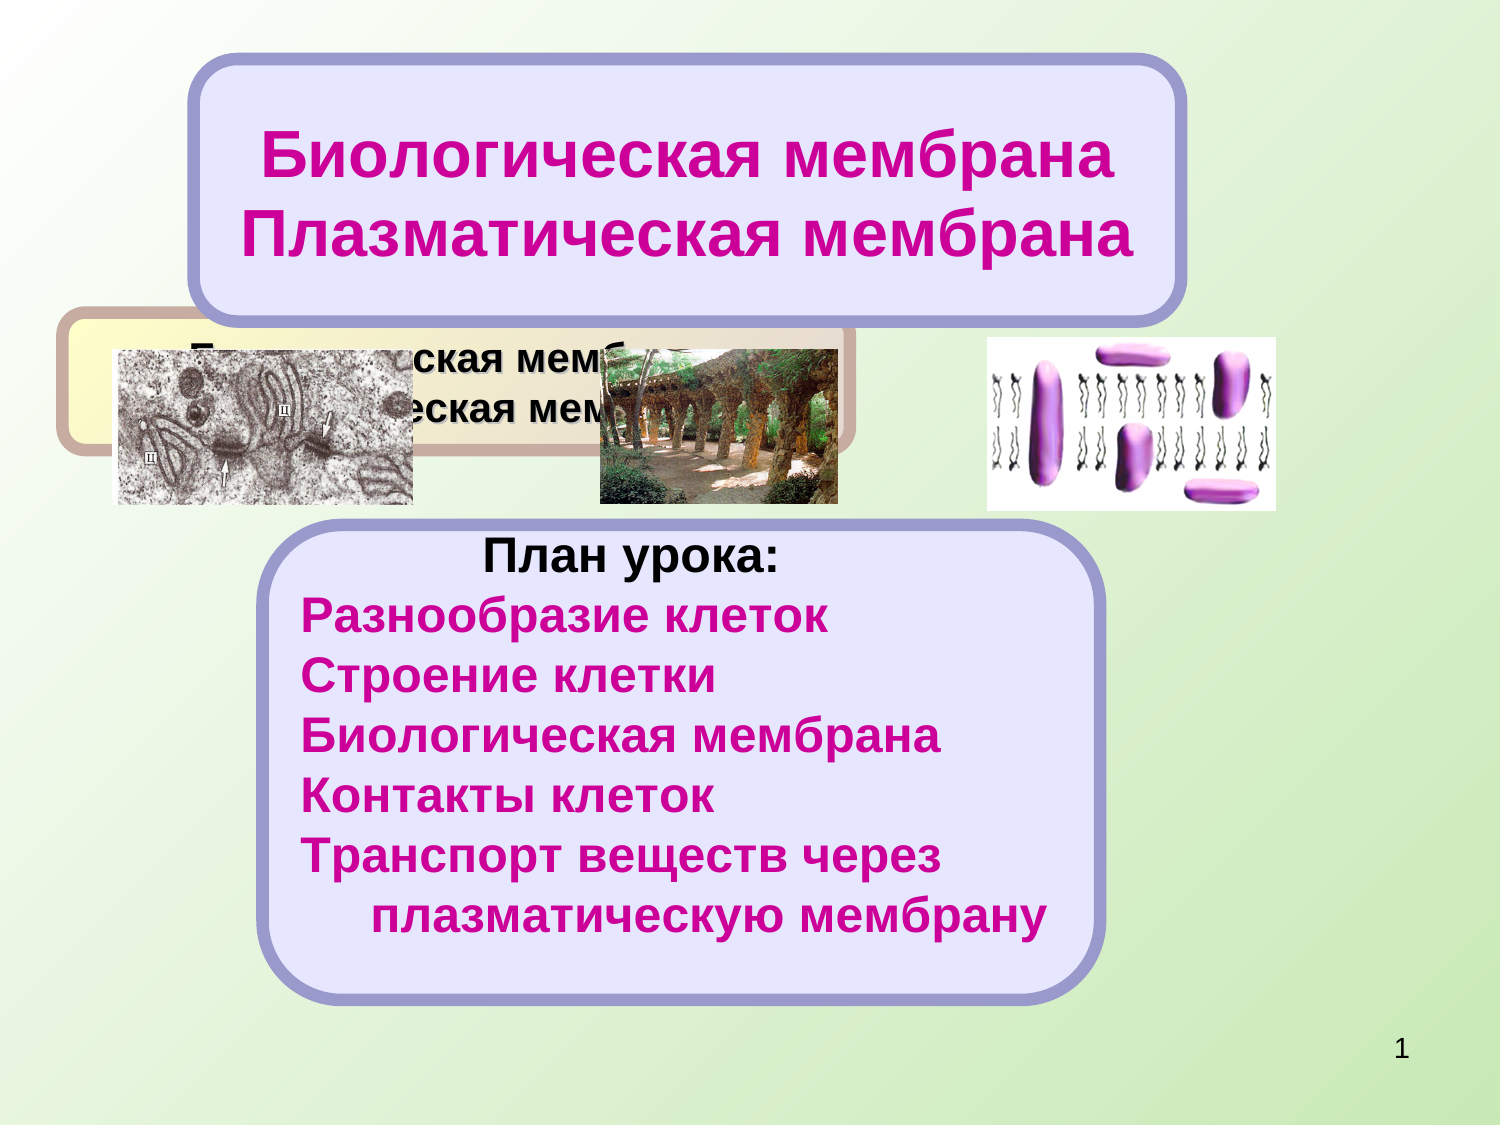

Биологическая мембрана
Плазматическая мембрана
Биологическая мембрана
Плазматическая мембрана
 План урока:
Разнообразие клеток
Строение клетки
Биологическая мембрана
Контакты клеток
Транспорт веществ через
 плазматическую мембрану
1